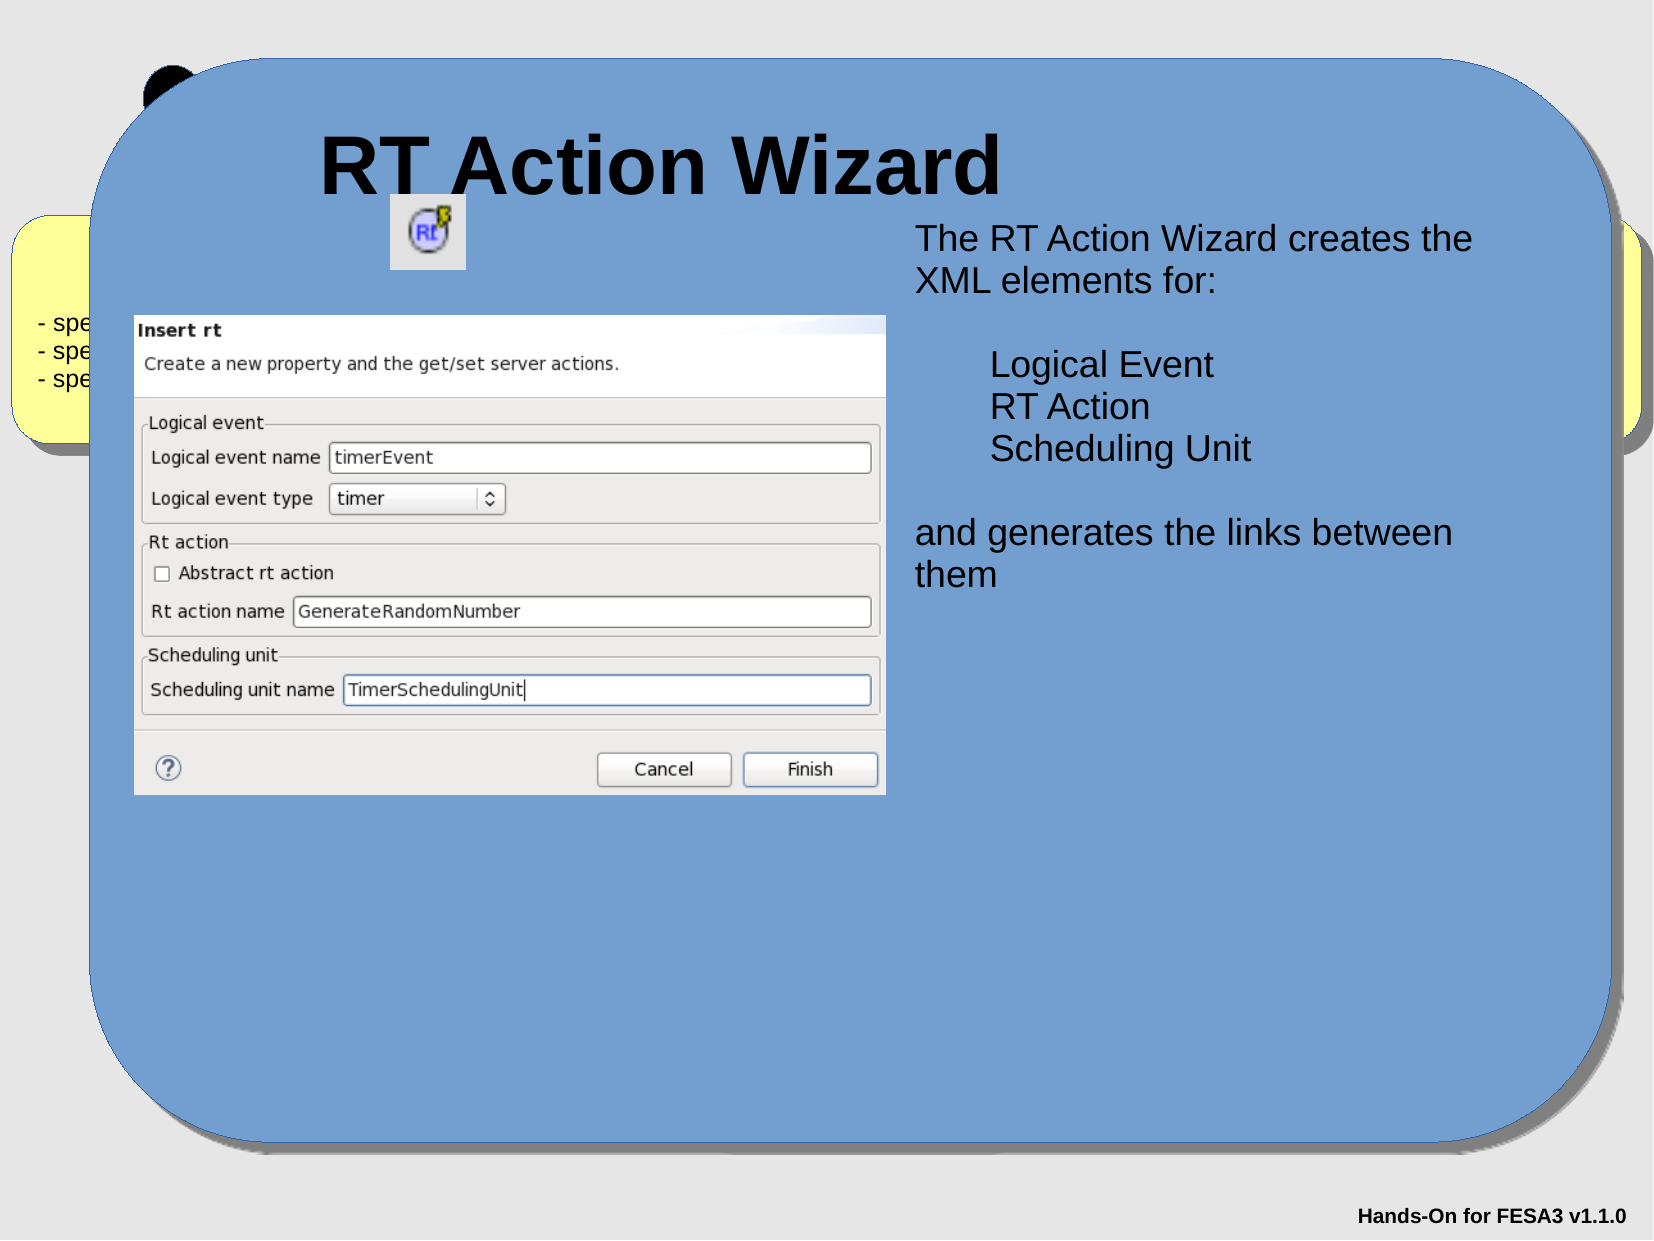

RT Action Wizard
 actions
rt-action (1..n)
@name
notified-property (1..n)
@property-name-ref
@automatic
The RT Action Wizard creates the XML elements for:
	Logical Event
	RT Action
	Scheduling Unit
and generates the links between them
 events
sources
timer
timing
on-demand
on-subscription
custom
logical-events (1 .. n)
@use
@name
@type
 scheduling-units
scheduling-unit (1..n)
@name
rt-action-ref
logical-event-ref